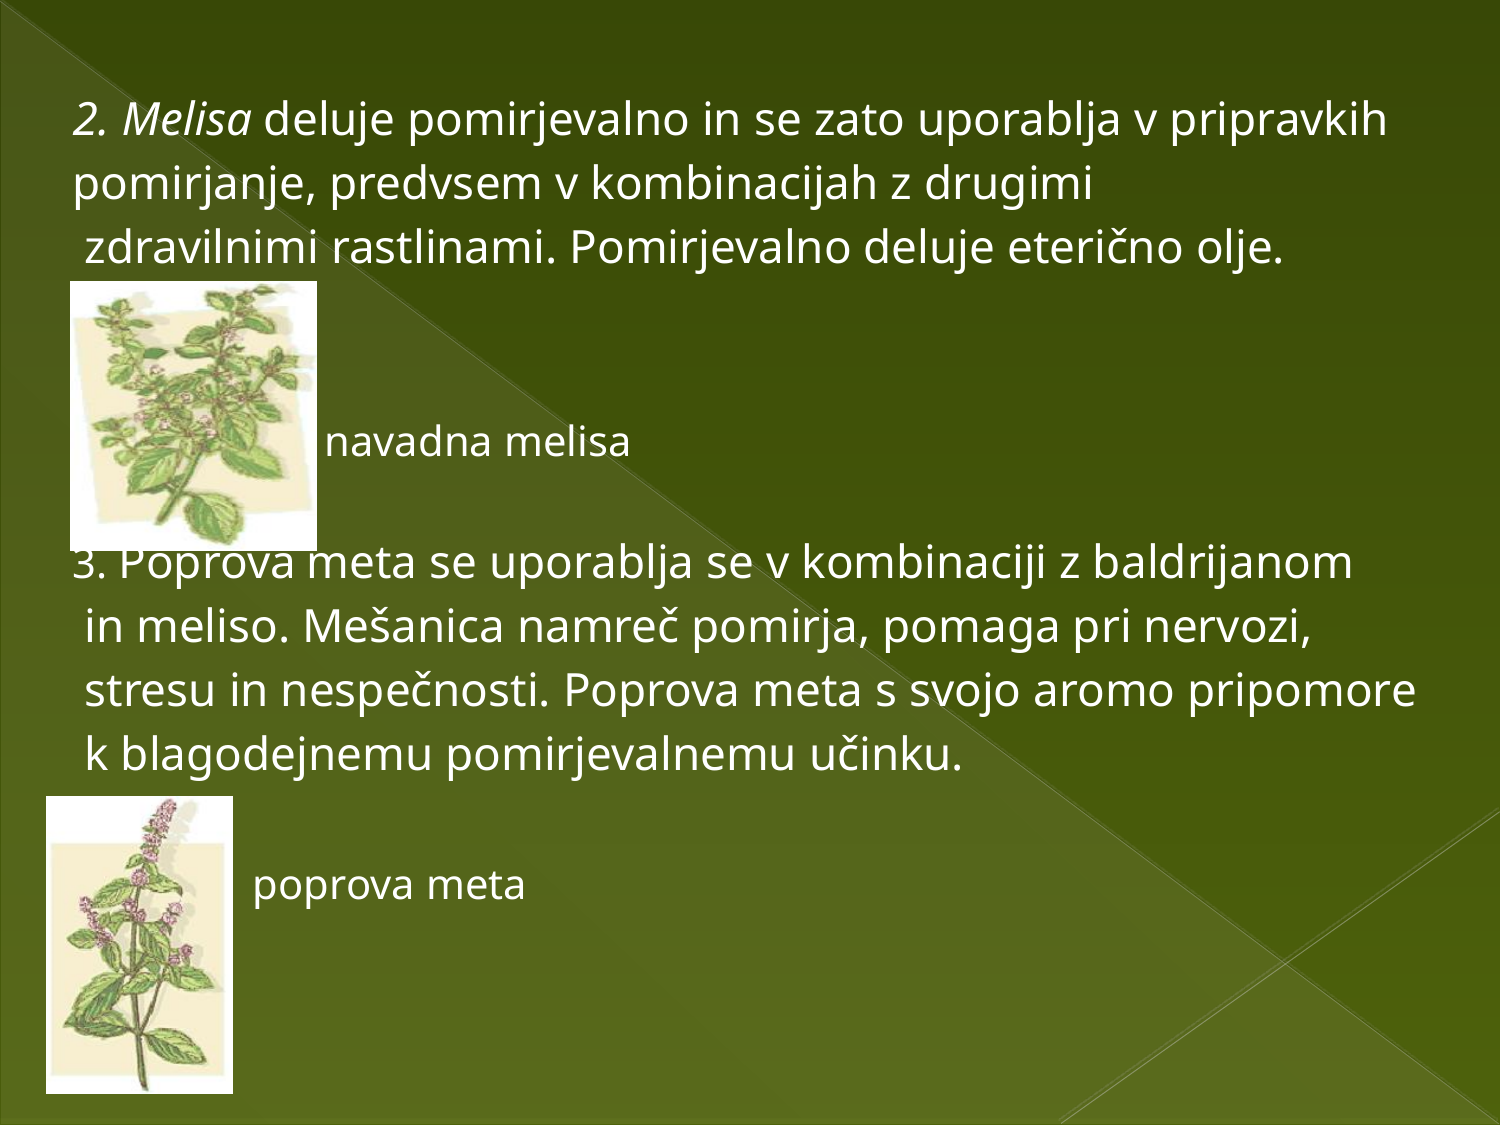

# 2. Melisa deluje pomirjevalno in se zato uporablja v pripravkih
pomirjanje, predvsem v kombinacijah z drugimi
 zdravilnimi rastlinami. Pomirjevalno deluje eterično olje.
 navadna melisa
3. Poprova meta se uporablja se v kombinaciji z baldrijanom
 in meliso. Mešanica namreč pomirja, pomaga pri nervozi,
 stresu in nespečnosti. Poprova meta s svojo aromo pripomore
 k blagodejnemu pomirjevalnemu učinku.
 poprova meta